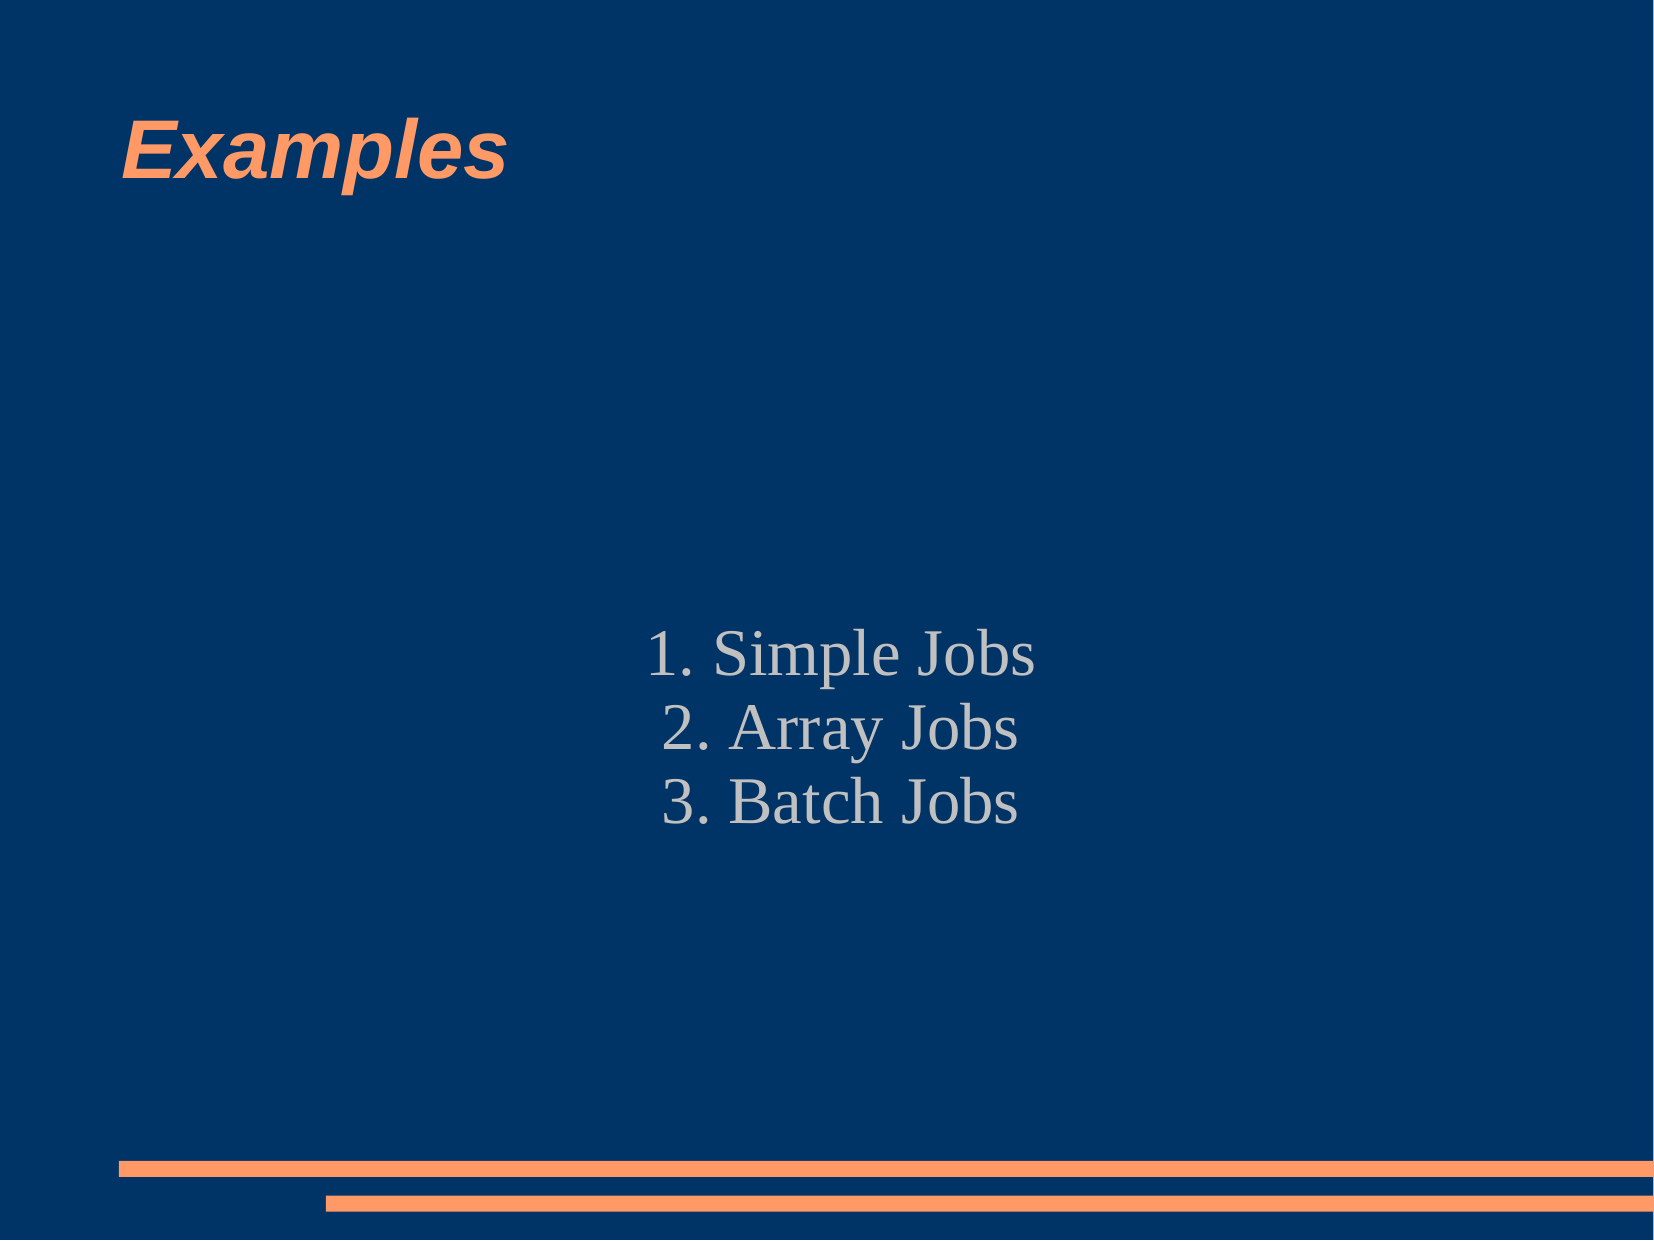

# Examples
1. Simple Jobs
2. Array Jobs
3. Batch Jobs